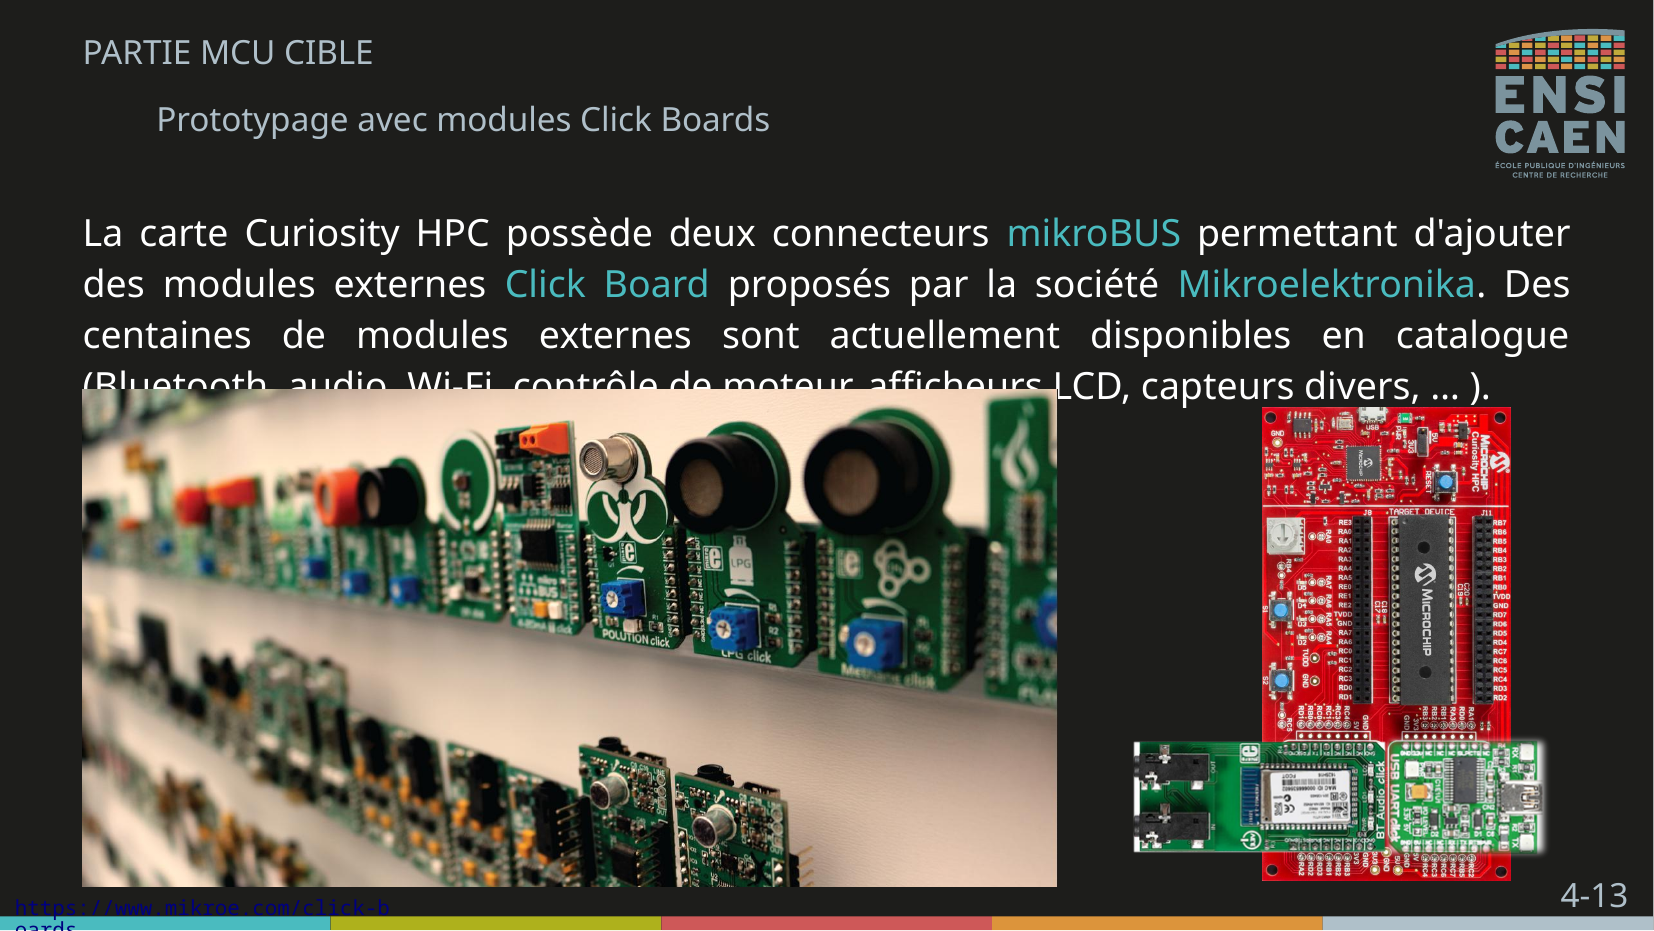

# PARTIE MCU CIBLE Prototypage avec modules Click Boards
La carte Curiosity HPC possède deux connecteurs mikroBUS permettant d'ajouter des modules externes Click Board proposés par la société Mikroelektronika. Des centaines de modules externes sont actuellement disponibles en catalogue (Bluetooth, audio, Wi‑Fi, contrôle de moteur, afficheurs LCD, capteurs divers, … ).
https://www.mikroe.com/click-boards